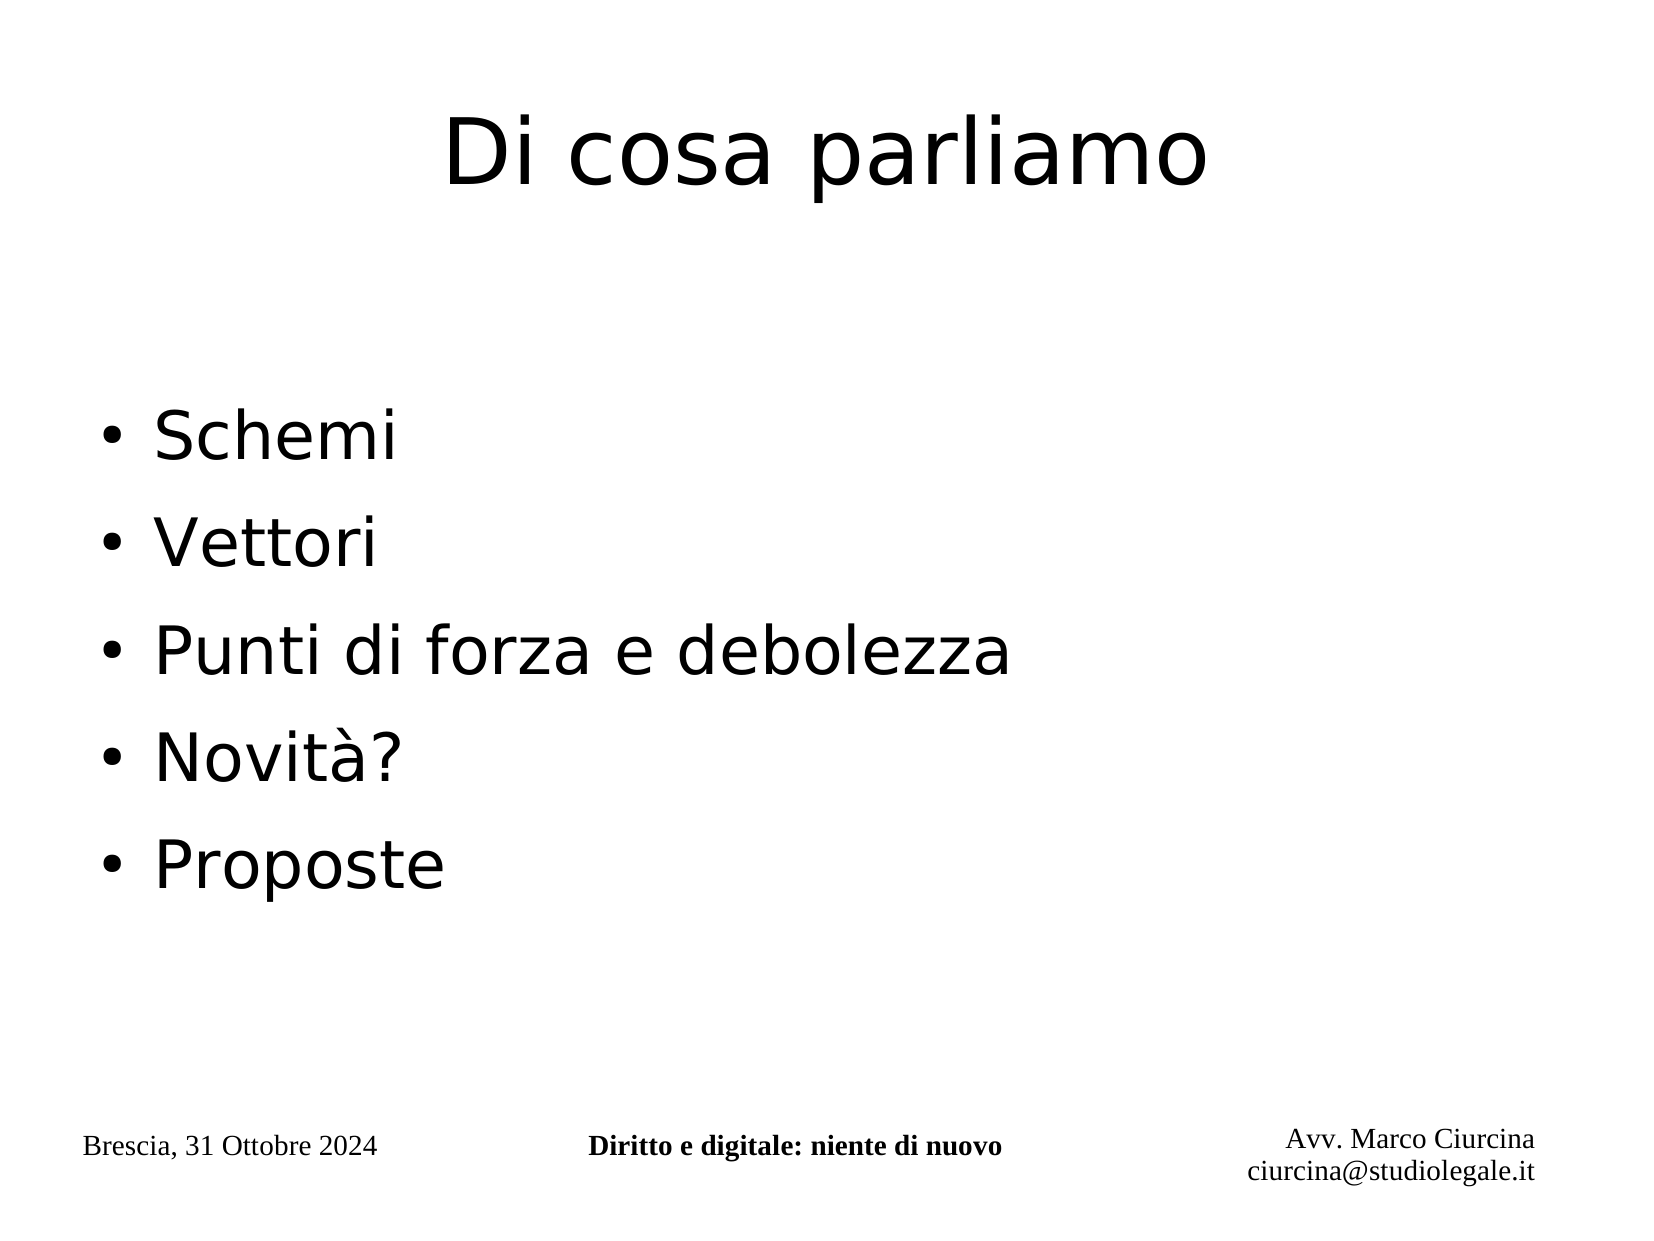

# Di cosa parliamo
Schemi
Vettori
Punti di forza e debolezza
Novità?
Proposte